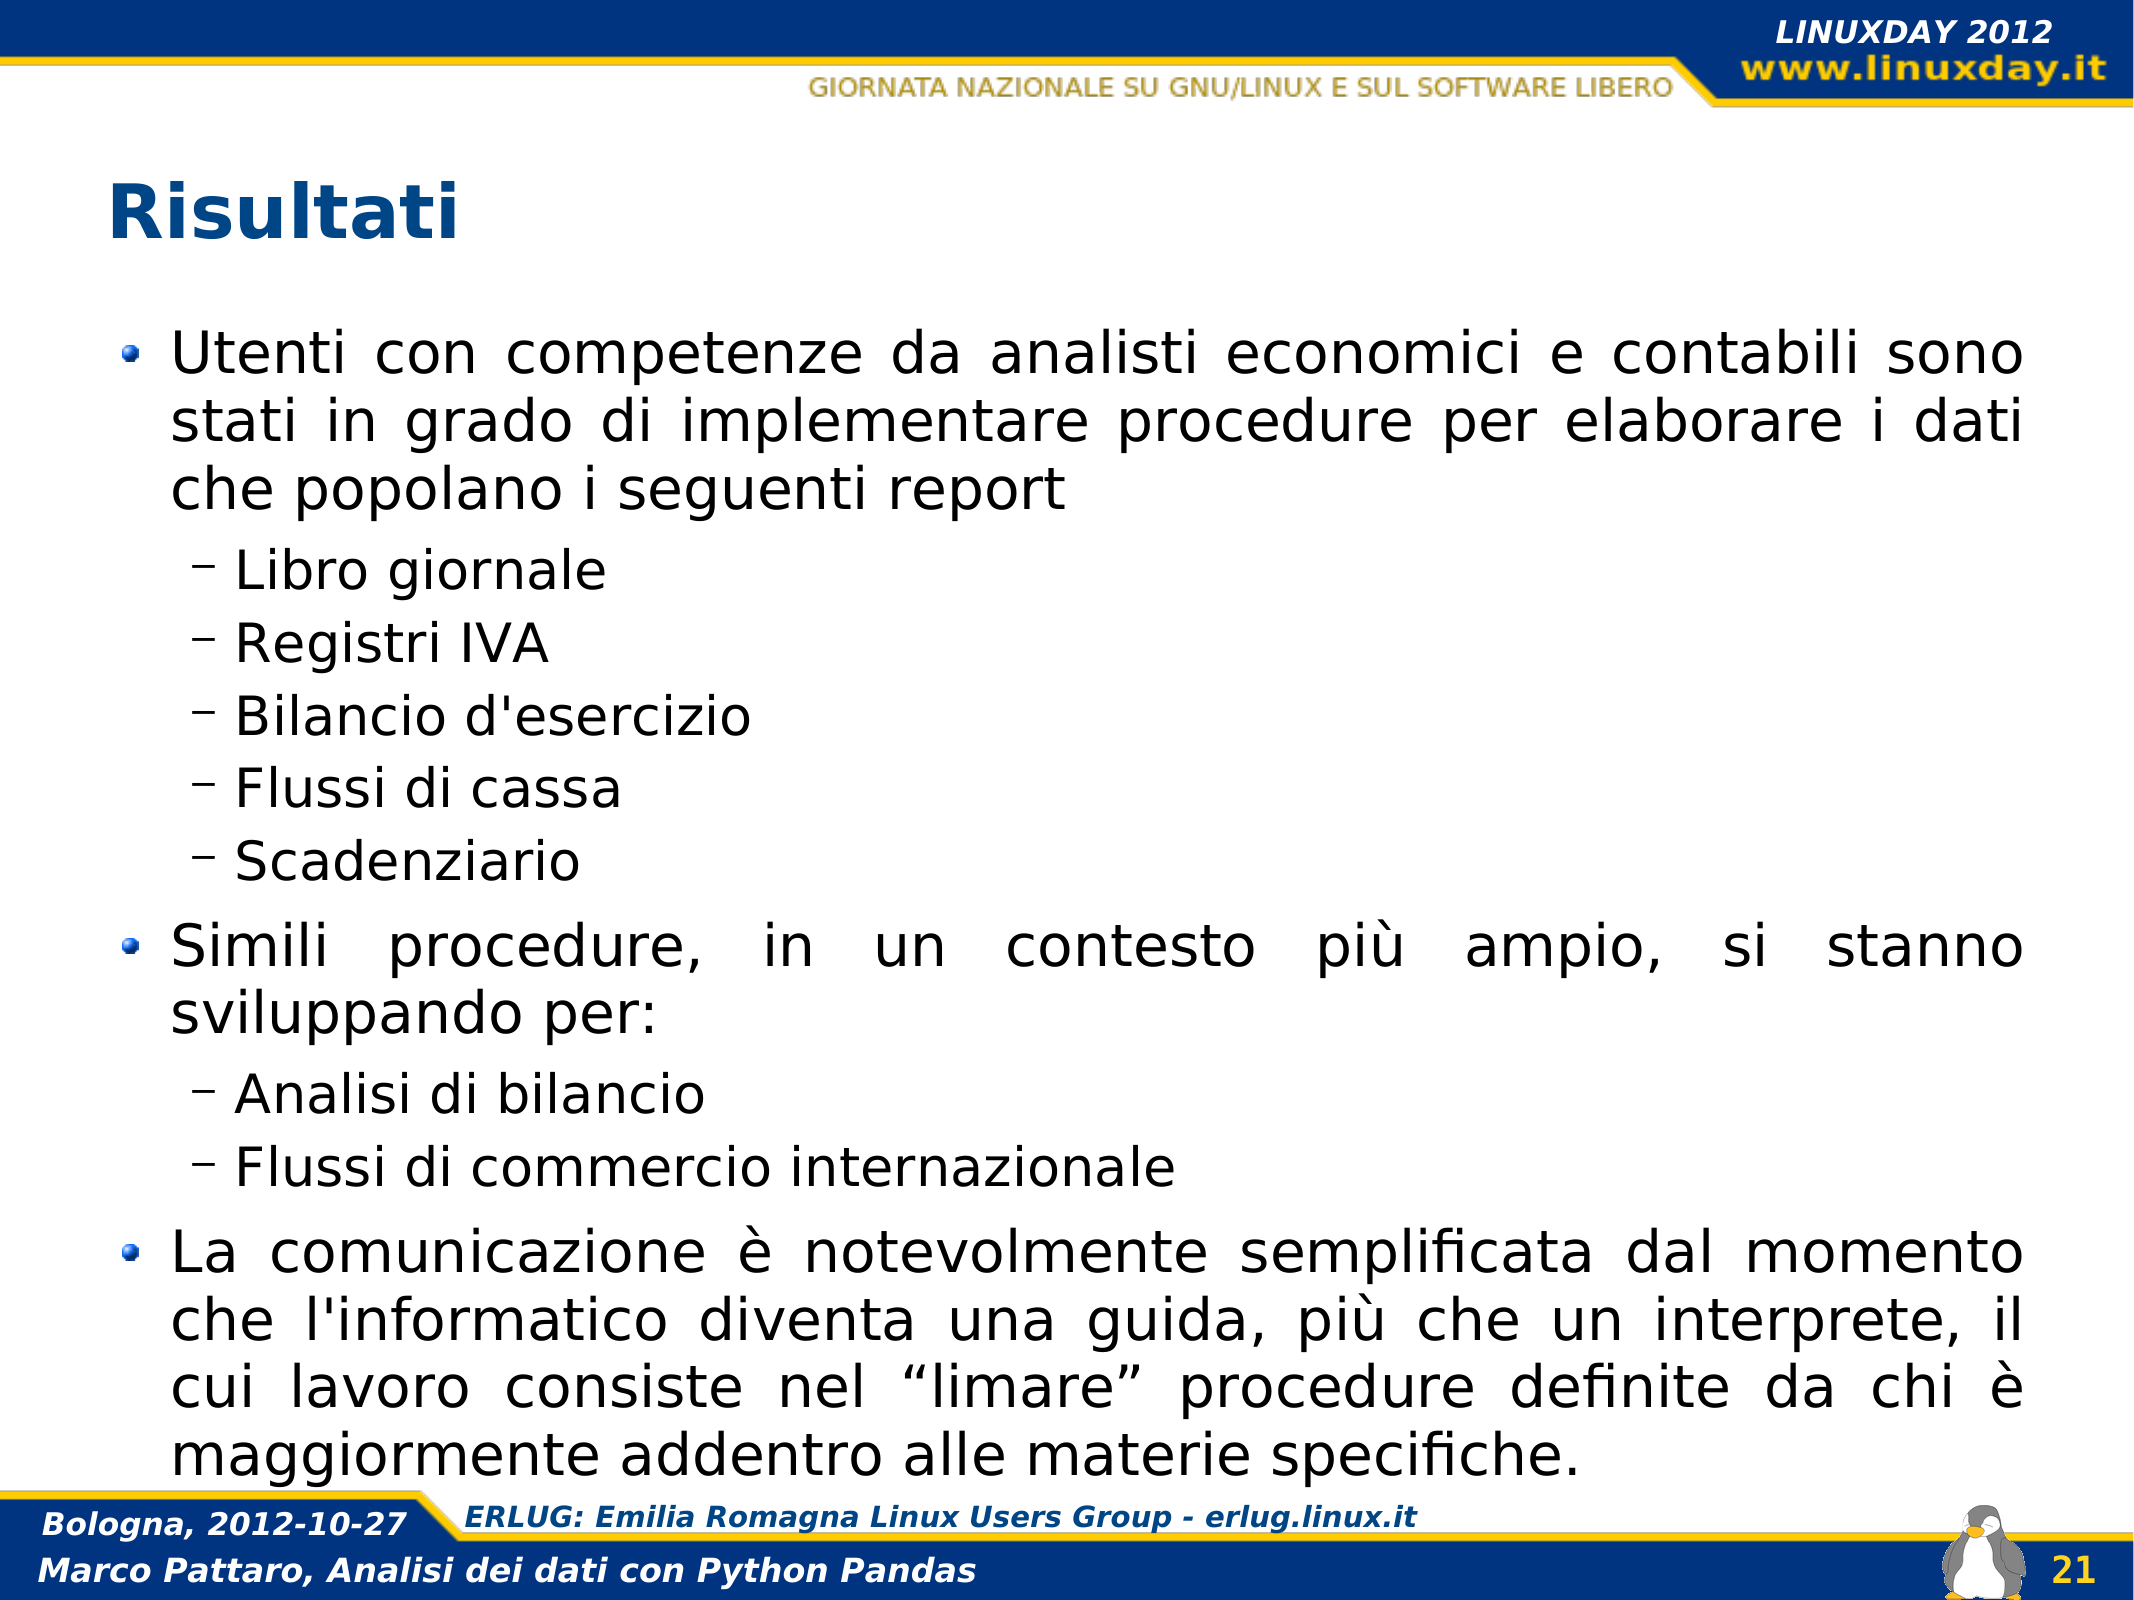

# Risultati
Utenti con competenze da analisti economici e contabili sono stati in grado di implementare procedure per elaborare i dati che popolano i seguenti report
Libro giornale
Registri IVA
Bilancio d'esercizio
Flussi di cassa
Scadenziario
Simili procedure, in un contesto più ampio, si stanno sviluppando per:
Analisi di bilancio
Flussi di commercio internazionale
La comunicazione è notevolmente semplificata dal momento che l'informatico diventa una guida, più che un interprete, il cui lavoro consiste nel “limare” procedure definite da chi è maggiormente addentro alle materie specifiche.